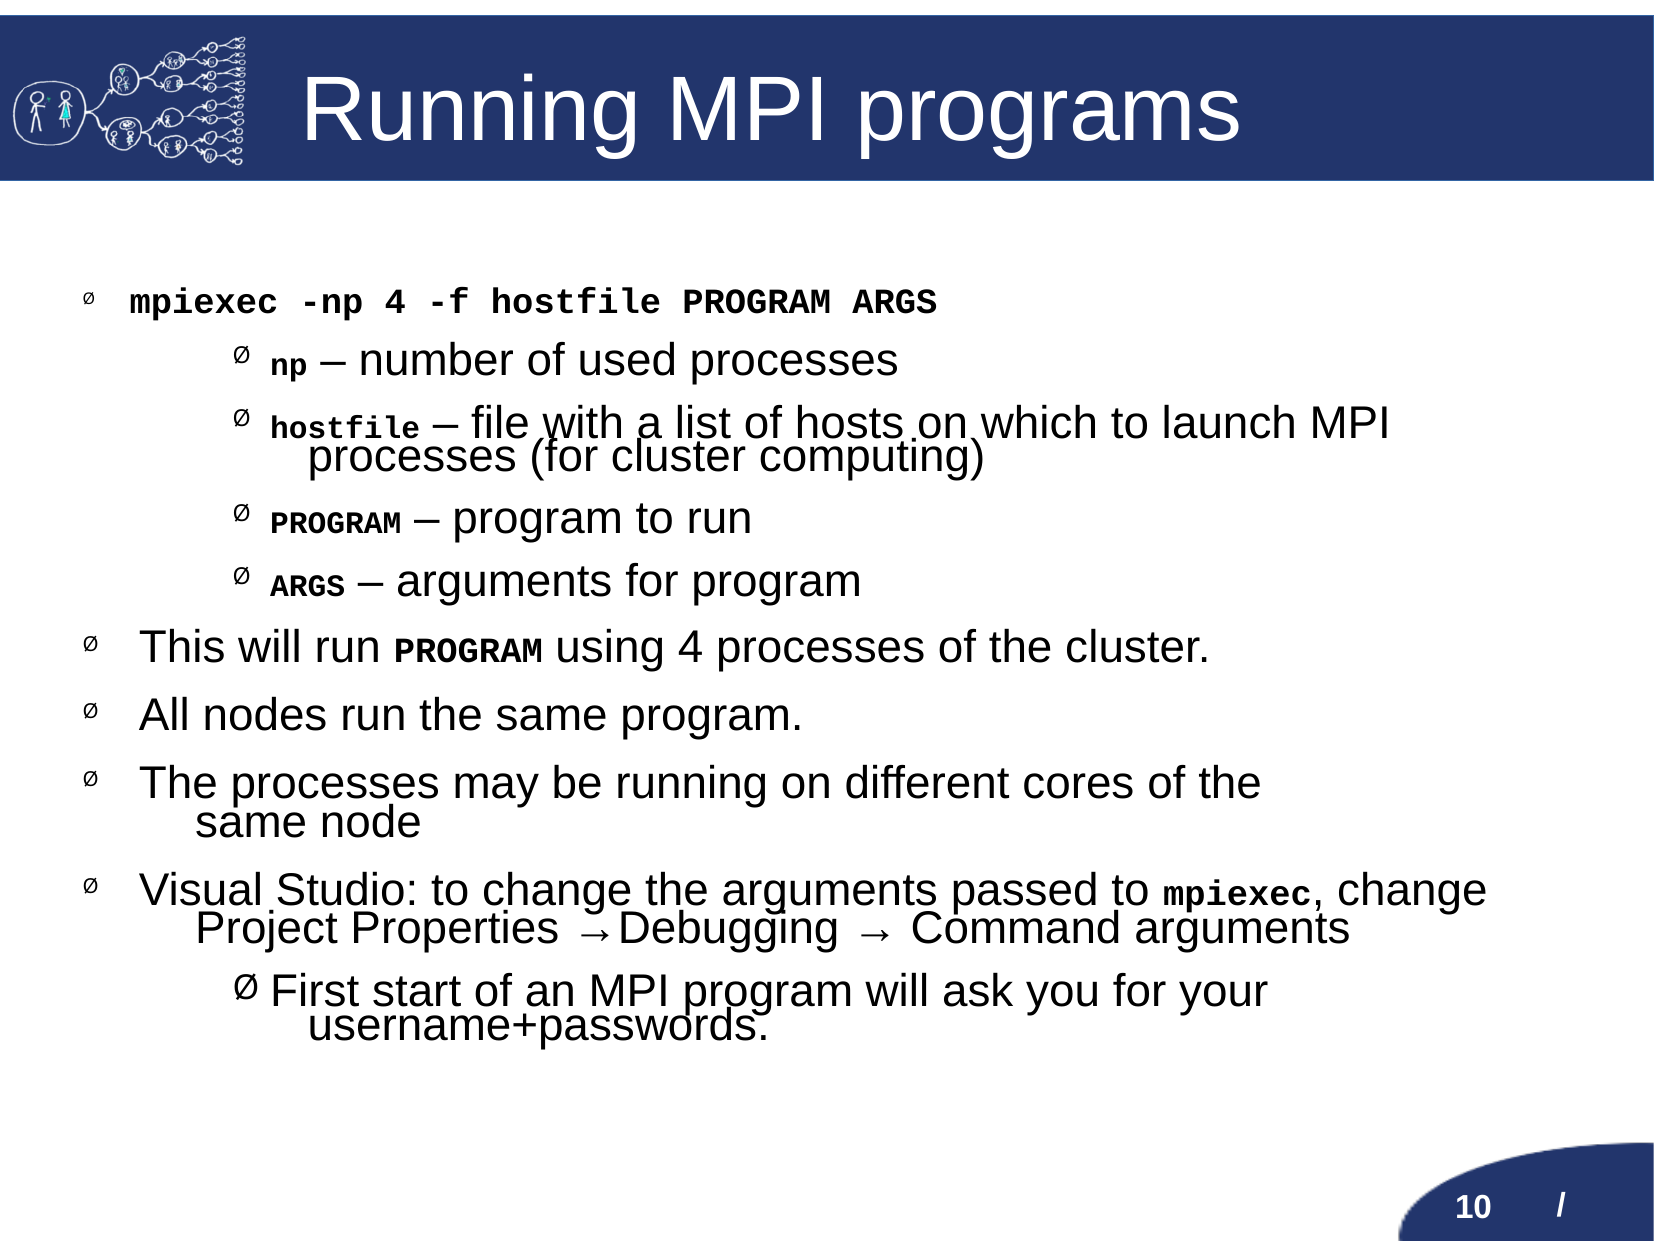

# Running MPI programs
mpiexec -np 4 -f hostfile PROGRAM ARGS
np – number of used processes
hostfile – file with a list of hosts on which to launch MPI processes (for cluster computing)
PROGRAM – program to run
ARGS – arguments for program
This will run PROGRAM using 4 processes of the cluster.
All nodes run the same program.
The processes may be running on different cores of the
same node
Visual Studio: to change the arguments passed to mpiexec, change Project Properties →Debugging → Command arguments
First start of an MPI program will ask you for your username+passwords.